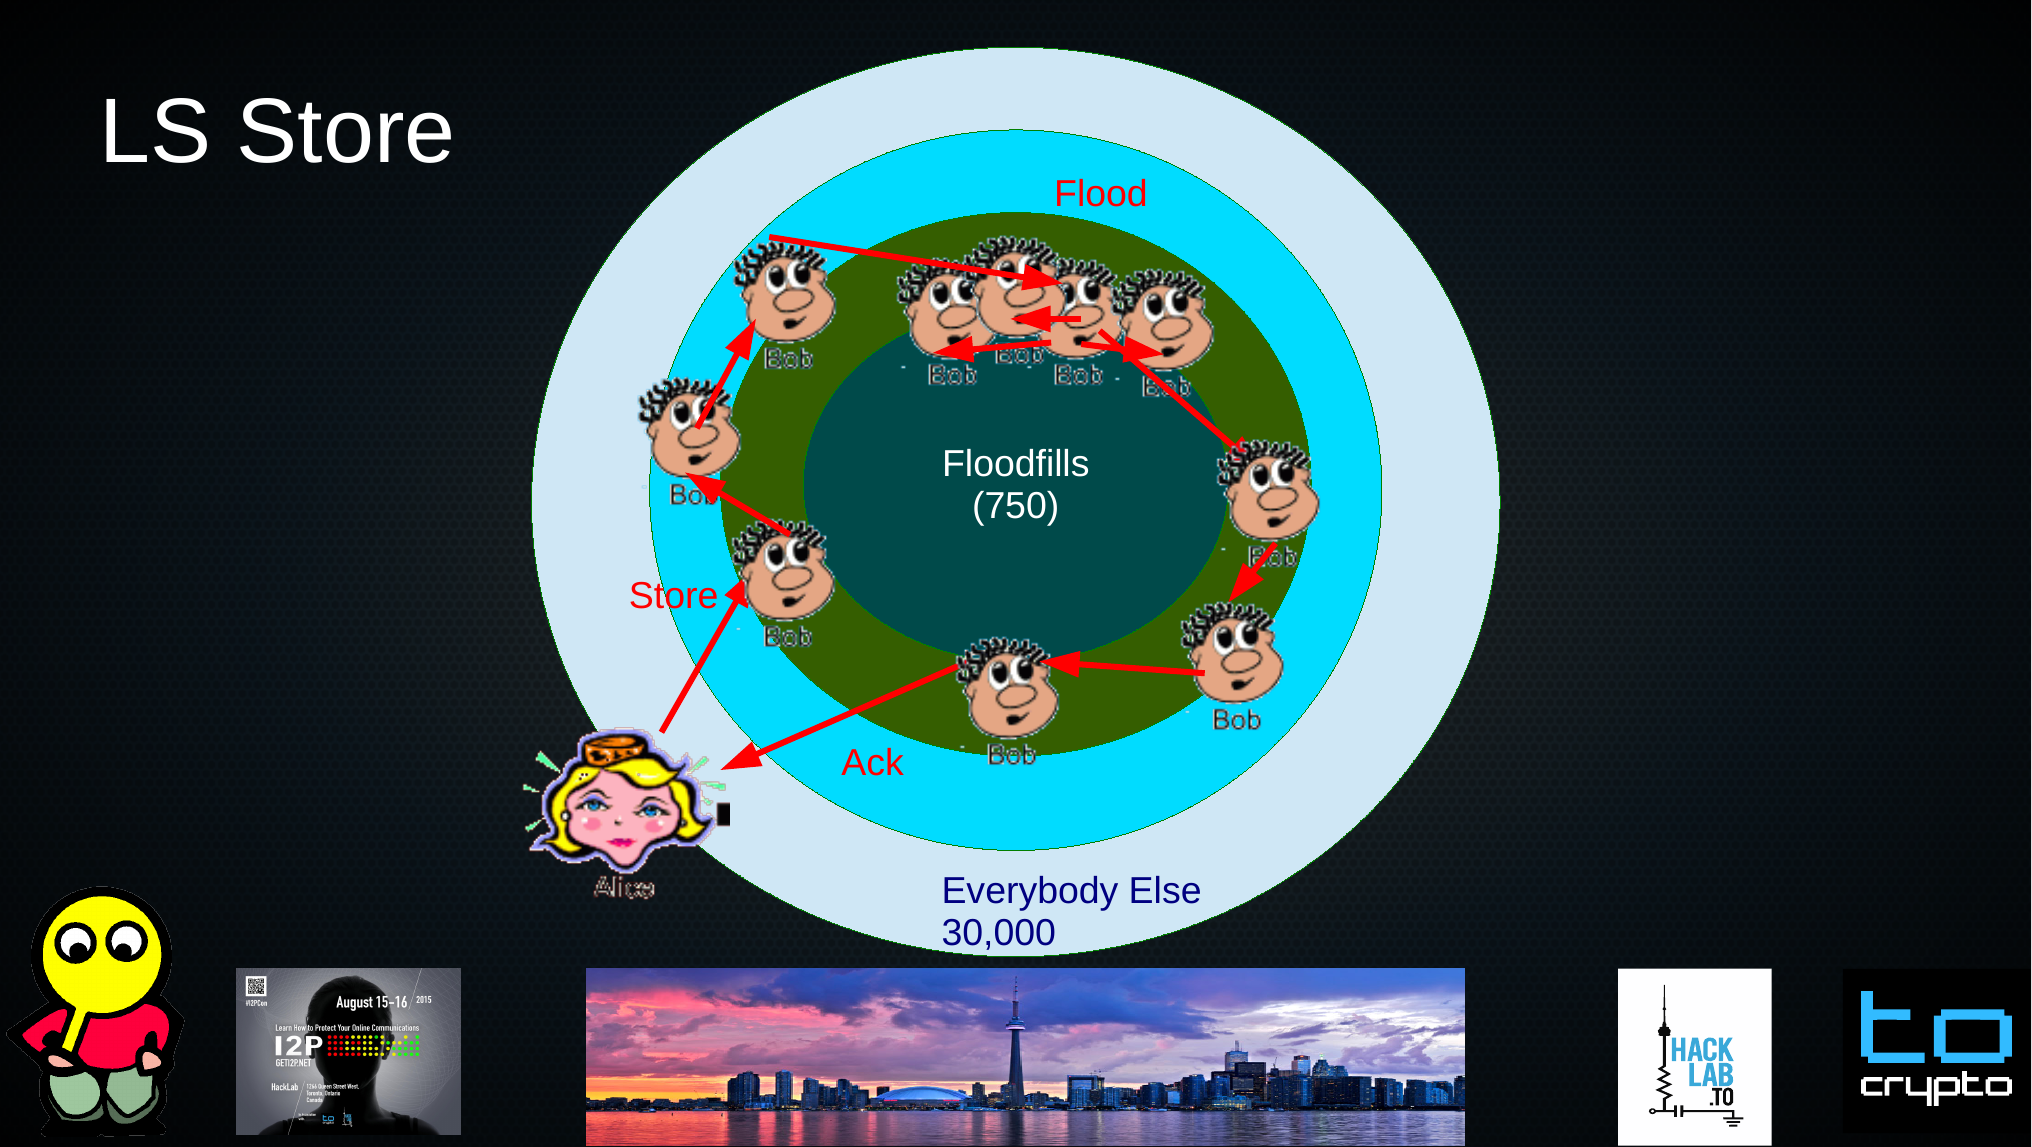

LS Store
# Tiers
Flood
Floodfills
(750)
Store
Ack
Everybody Else
30,000
23